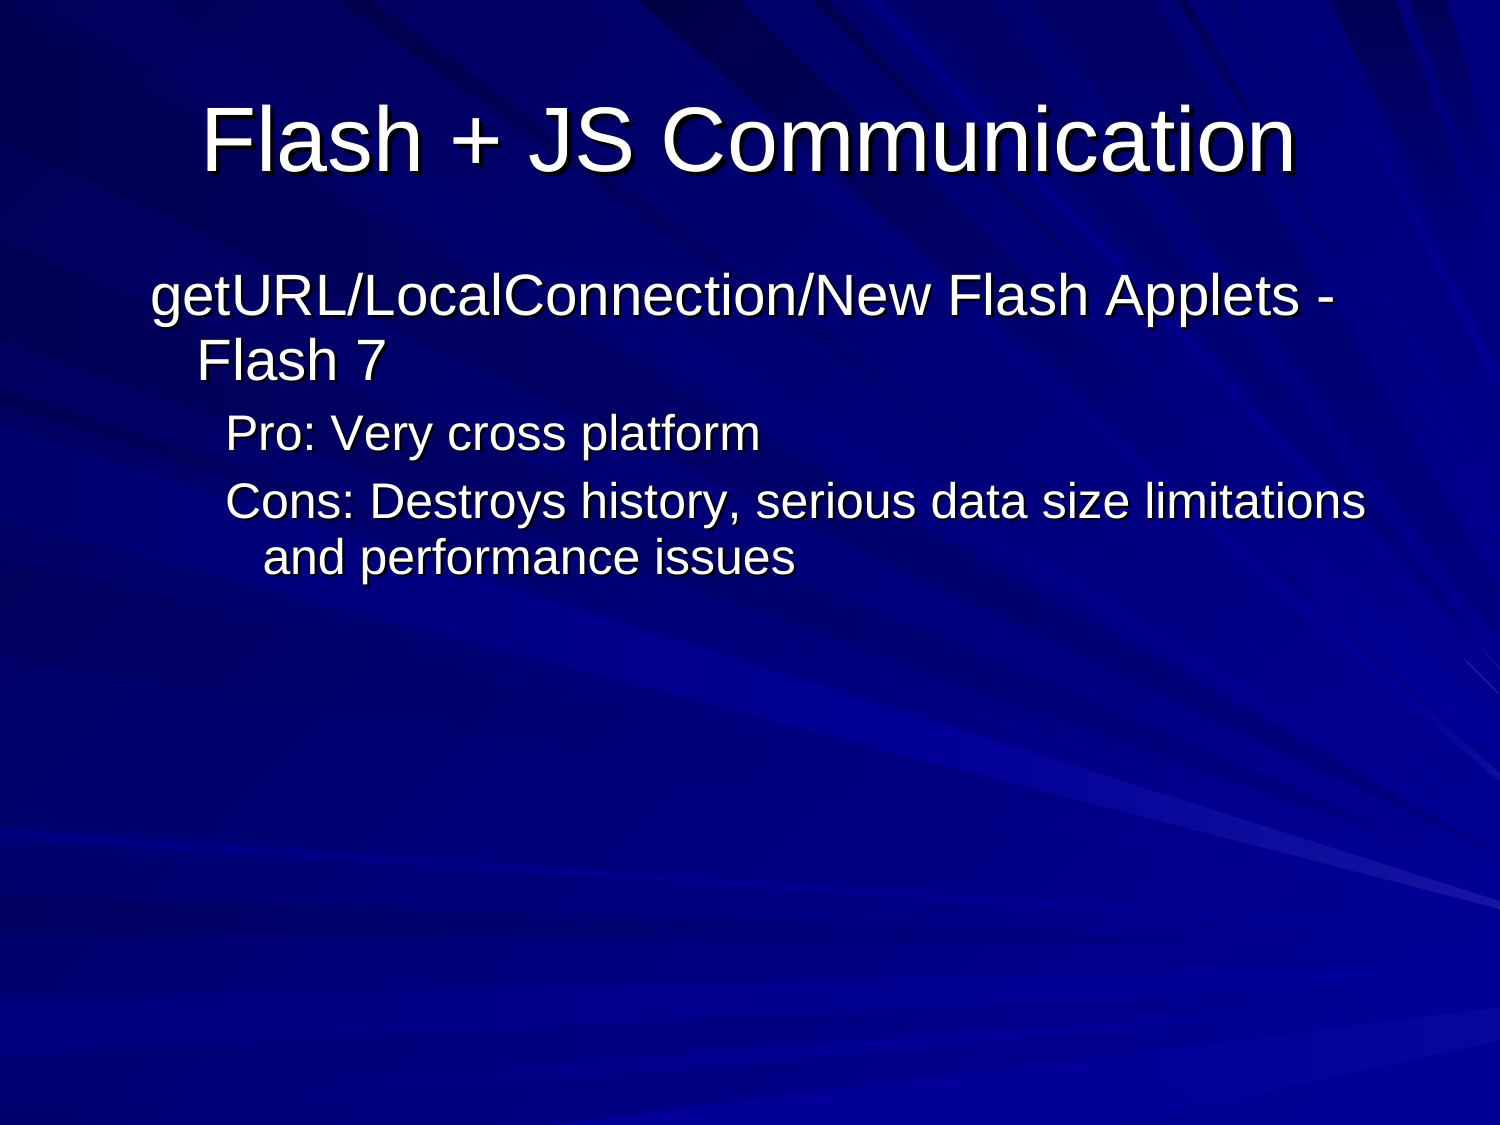

# Flash + JS Communication
getURL/LocalConnection/New Flash Applets - Flash 7
Pro: Very cross platform
Cons: Destroys history, serious data size limitations and performance issues